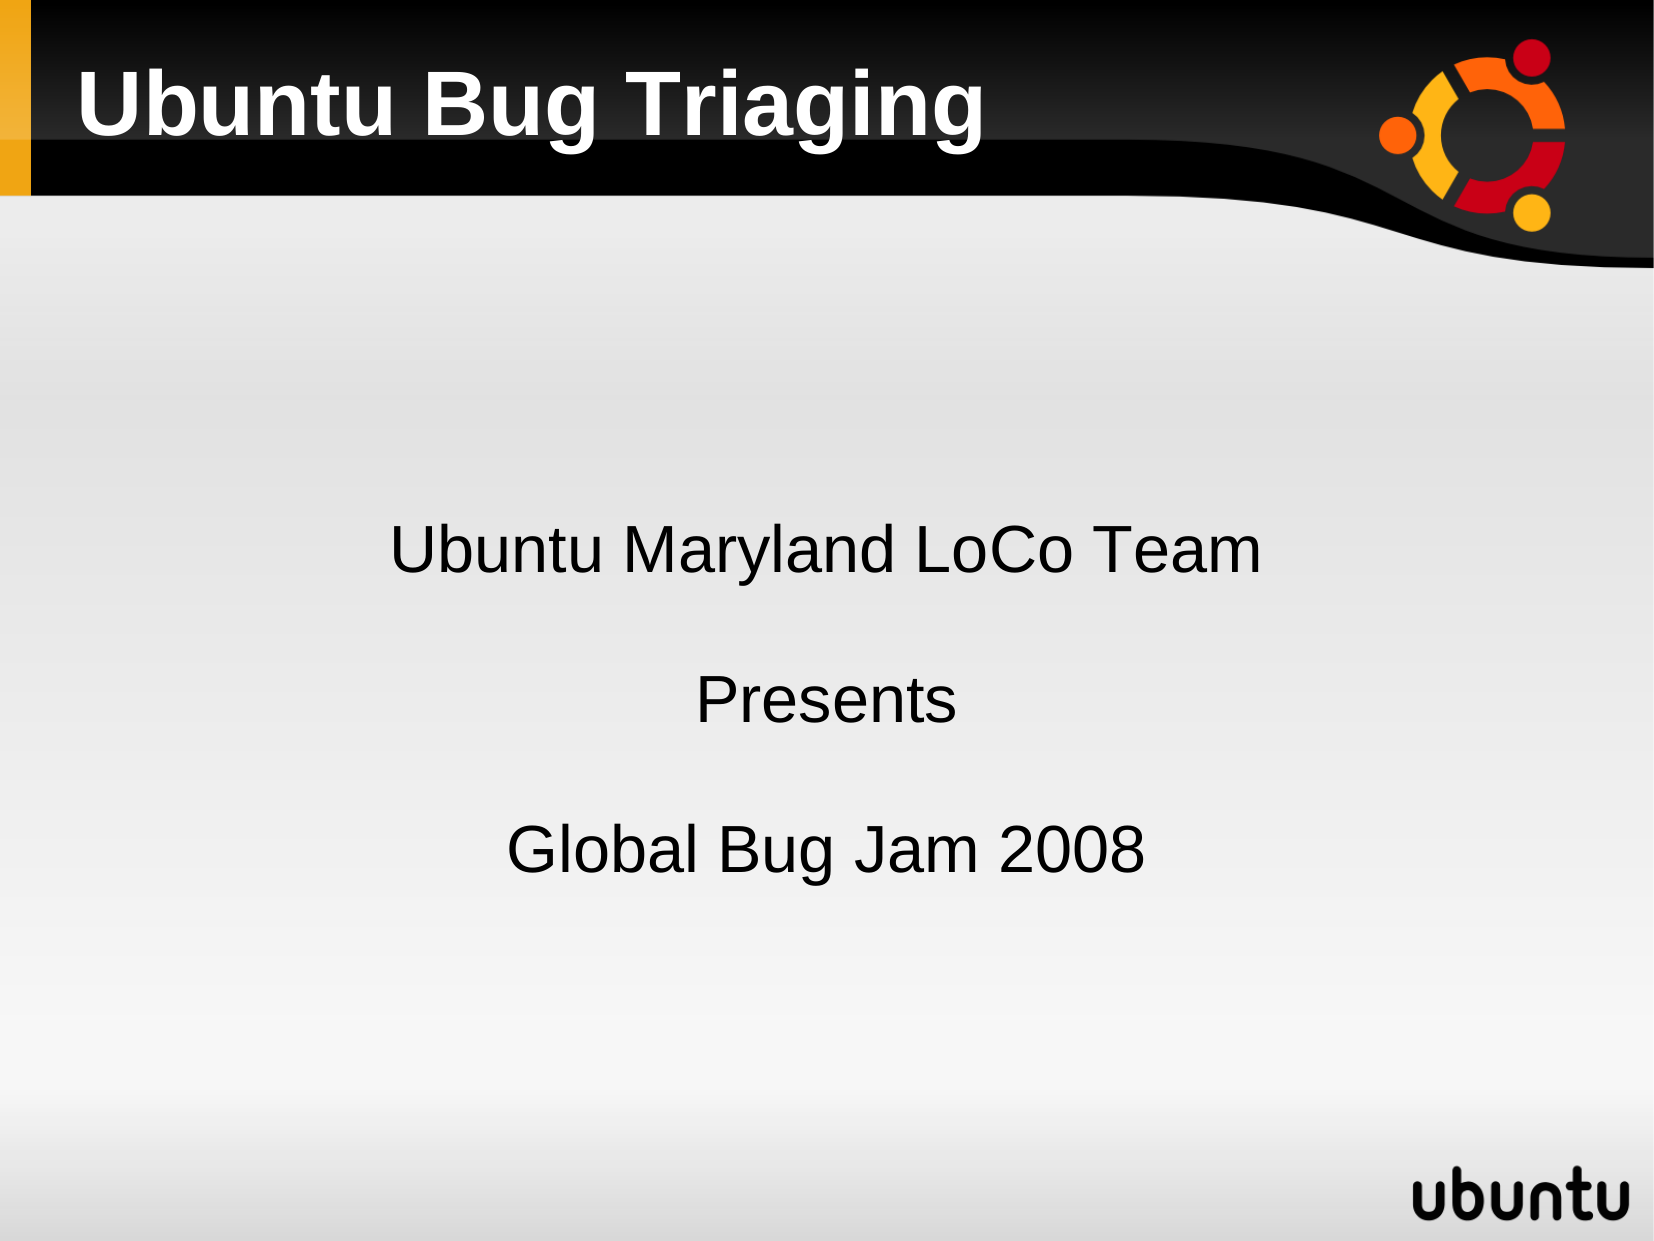

# Ubuntu Bug Triaging
Ubuntu Maryland LoCo Team
Presents
Global Bug Jam 2008